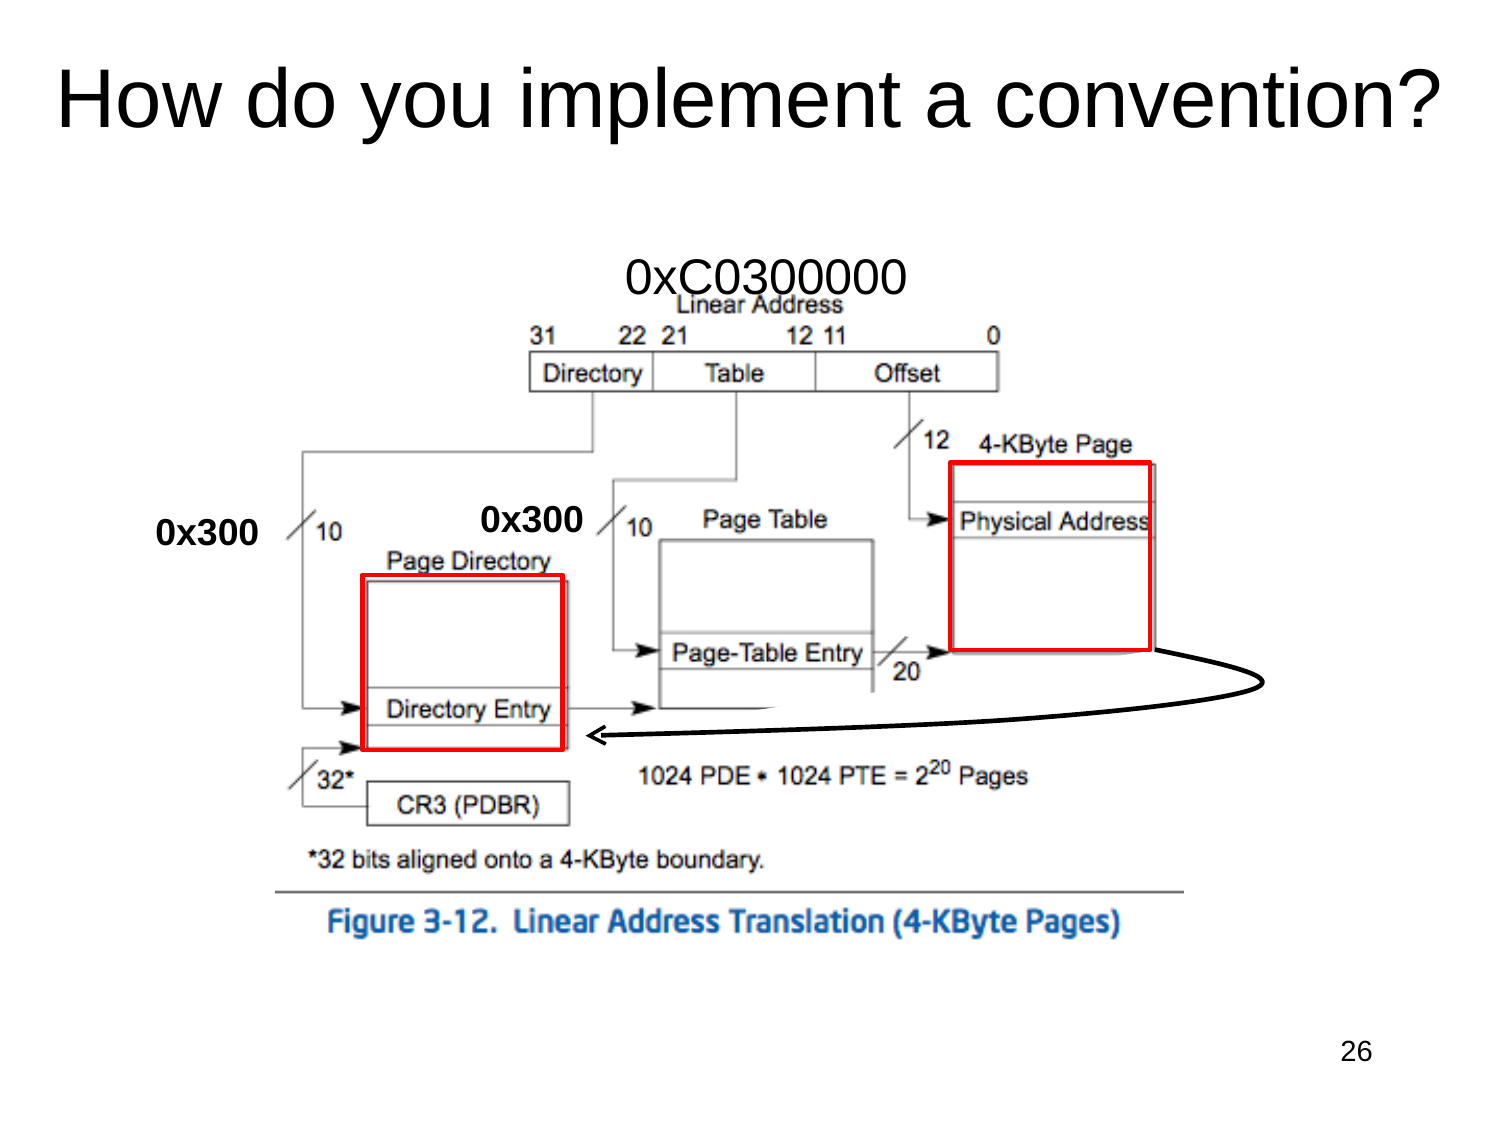

# How do you implement a convention?
0xC0300000
0x300
0x300